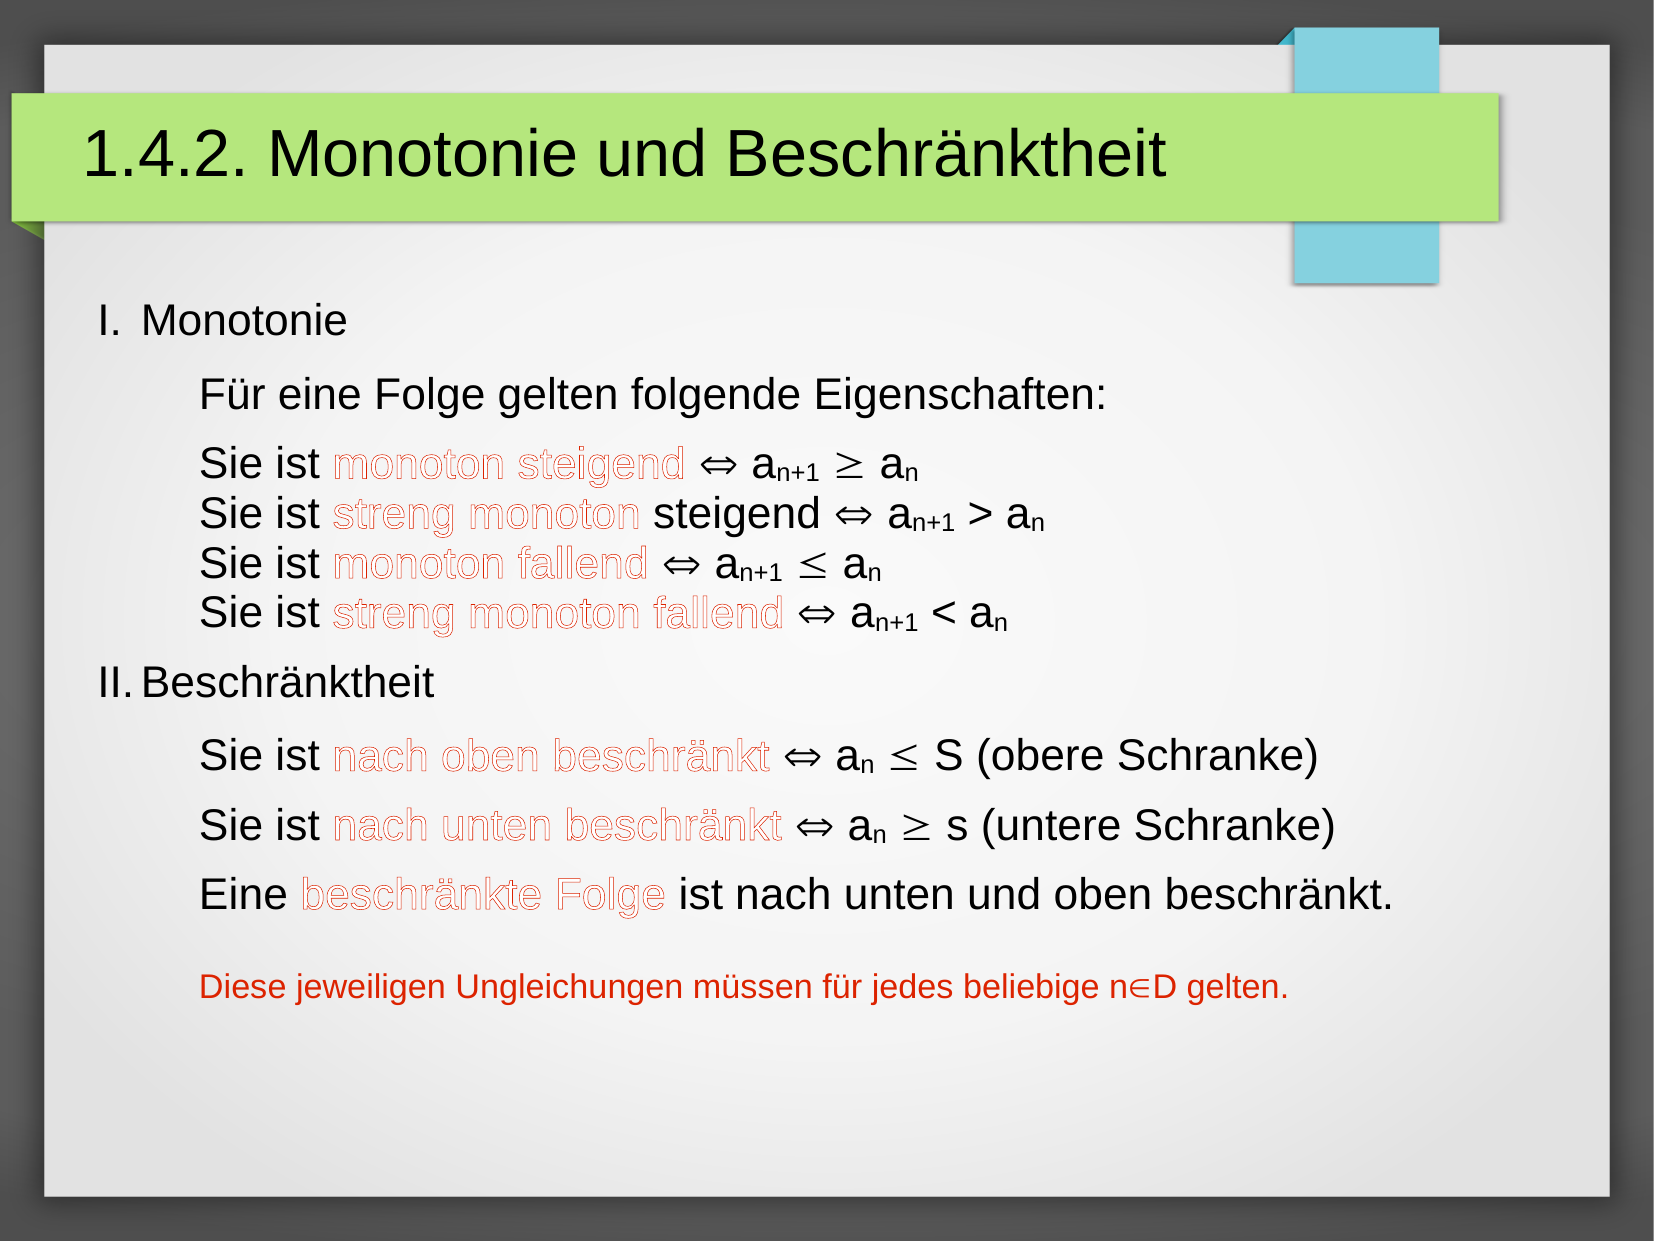

# 1.4.2. Monotonie und Beschränktheit
Monotonie
Für eine Folge gelten folgende Eigenschaften:
Sie ist monoton steigend ⇔ an+1 ≥ an
Sie ist streng monoton steigend ⇔ an+1 > an
Sie ist monoton fallend ⇔ an+1 ≤ an
Sie ist streng monoton fallend ⇔ an+1 < an
Beschränktheit
Sie ist nach oben beschränkt ⇔ an ≤ S (obere Schranke)
Sie ist nach unten beschränkt ⇔ an ≥ s (untere Schranke)
Eine beschränkte Folge ist nach unten und oben beschränkt.
Diese jeweiligen Ungleichungen müssen für jedes beliebige n∈D gelten.